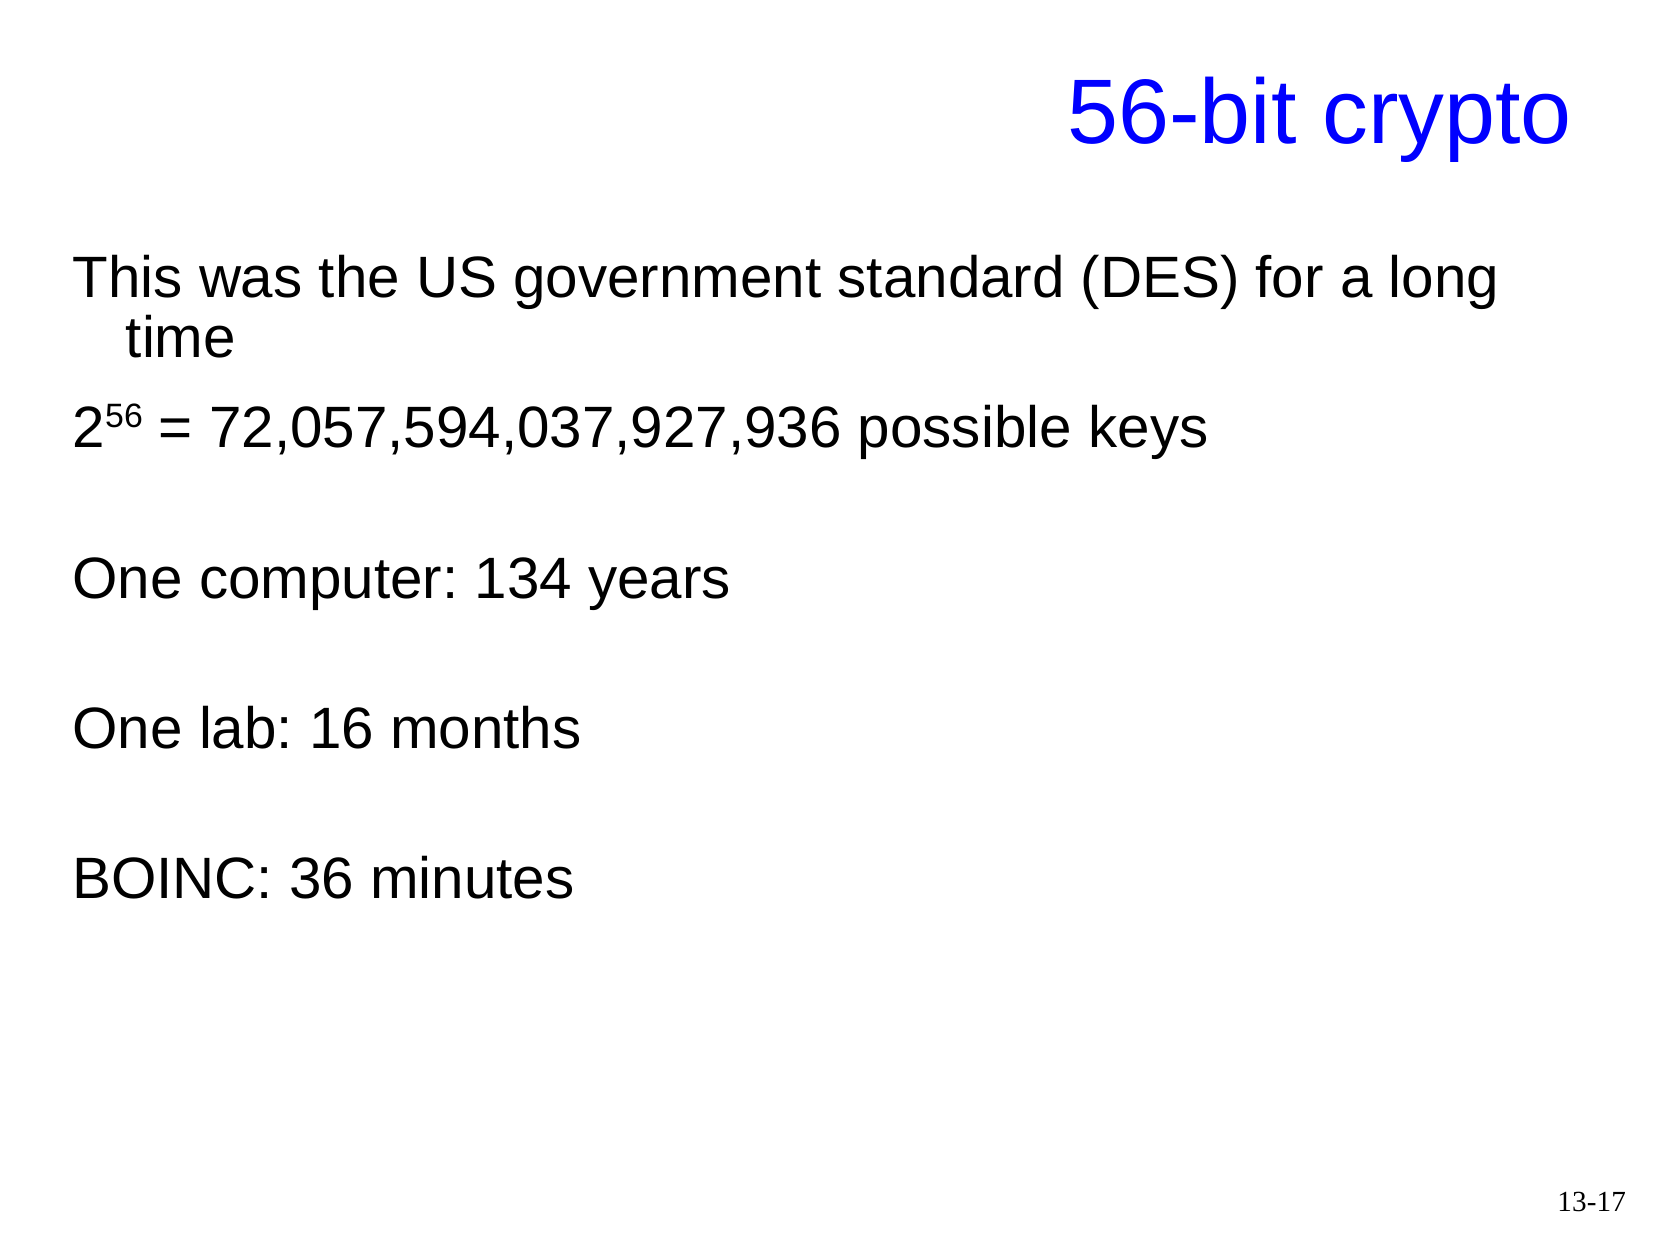

# 56-bit crypto
This was the US government standard (DES) for a long time
256 = 72,057,594,037,927,936 possible keys
One computer: 134 years
One lab: 16 months
BOINC: 36 minutes